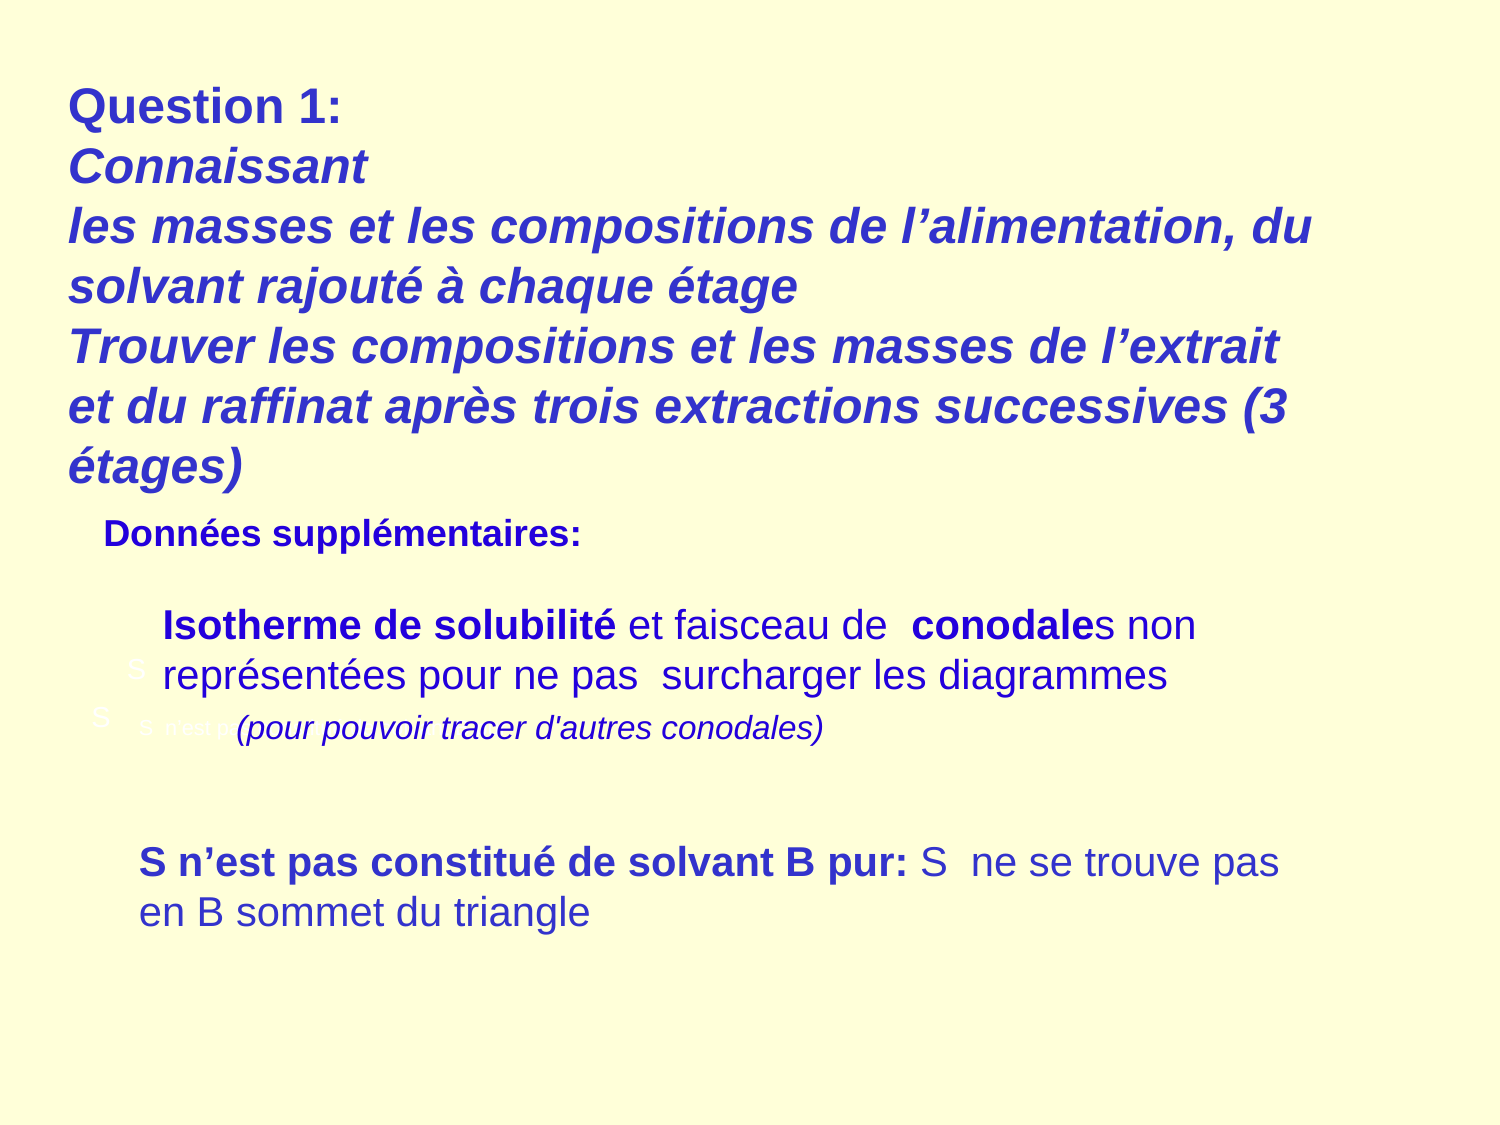

Question 1:
Connaissant
les masses et les compositions de l’alimentation, du solvant rajouté à chaque étage
Trouver les compositions et les masses de l’extrait et du raffinat après trois extractions successives (3 étages)
Données supplémentaires:
Isotherme de solubilité et faisceau de conodales non représentées pour ne pas surcharger les diagrammes
	(pour pouvoir tracer d'autres conodales)
S
S
S n’est pas constitué de solvant B pur
S n’est pas constitué de solvant B pur: S ne se trouve pas en B sommet du triangle